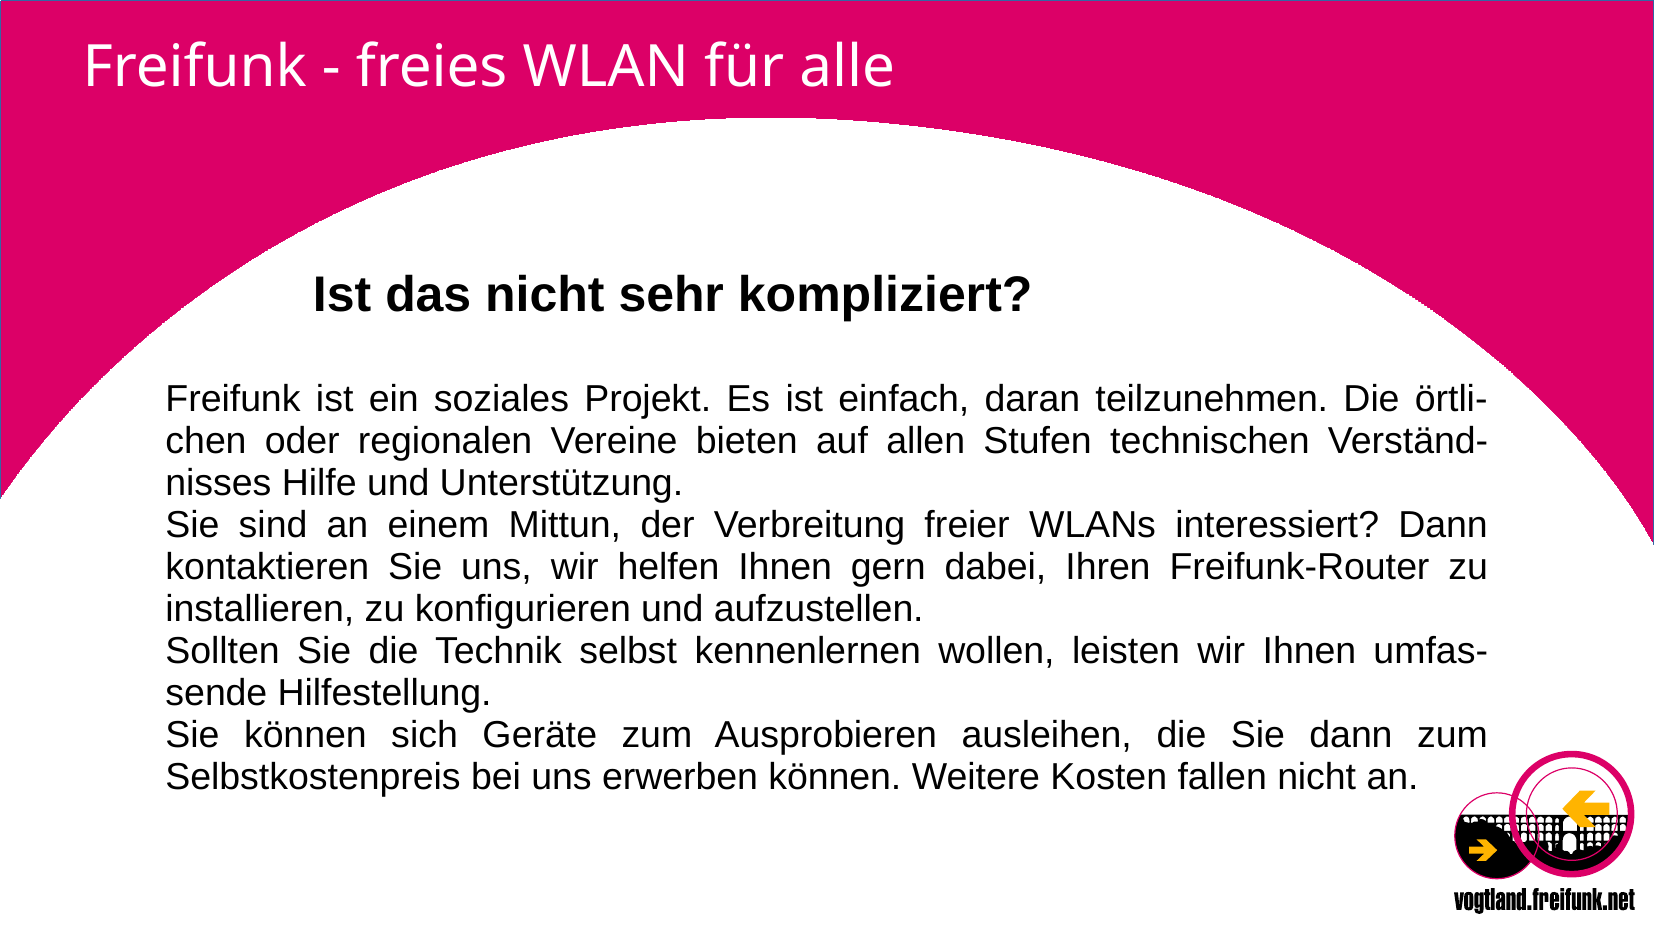

# Freifunk - freies WLAN für alle
		Ist das nicht sehr kompliziert?
Freifunk ist ein soziales Projekt. Es ist einfach, daran teilzunehmen. Die örtli-chen oder regionalen Vereine bieten auf allen Stufen technischen Verständ-nisses Hilfe und Unterstützung.
Sie sind an einem Mittun, der Verbreitung freier WLANs interessiert? Dann kontaktieren Sie uns, wir helfen Ihnen gern dabei, Ihren Freifunk-Router zu installieren, zu konfigurieren und aufzustellen.
Sollten Sie die Technik selbst kennenlernen wollen, leisten wir Ihnen umfas-sende Hilfestellung.
Sie können sich Geräte zum Ausprobieren ausleihen, die Sie dann zum Selbstkostenpreis bei uns erwerben können. Weitere Kosten fallen nicht an.